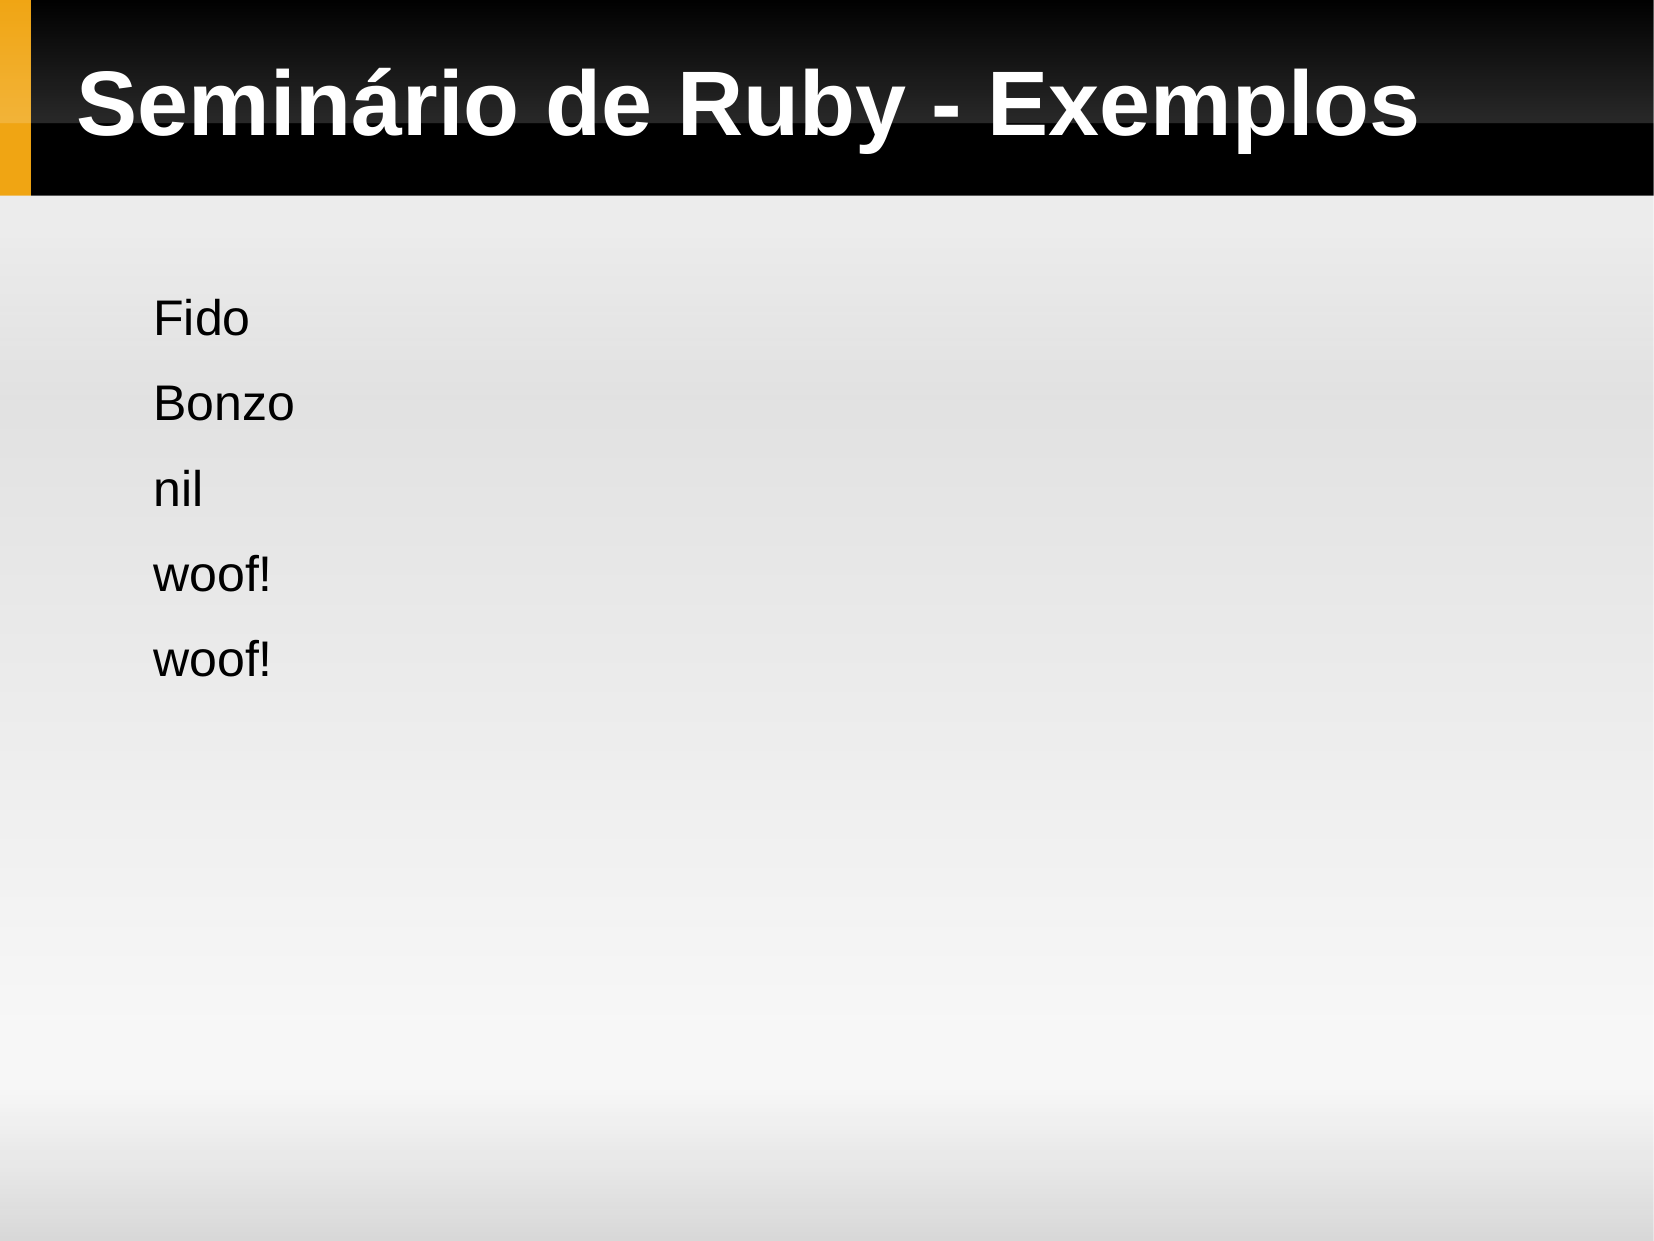

# Seminário de Ruby - Exemplos
Fido
Bonzo
nil
woof!
woof!